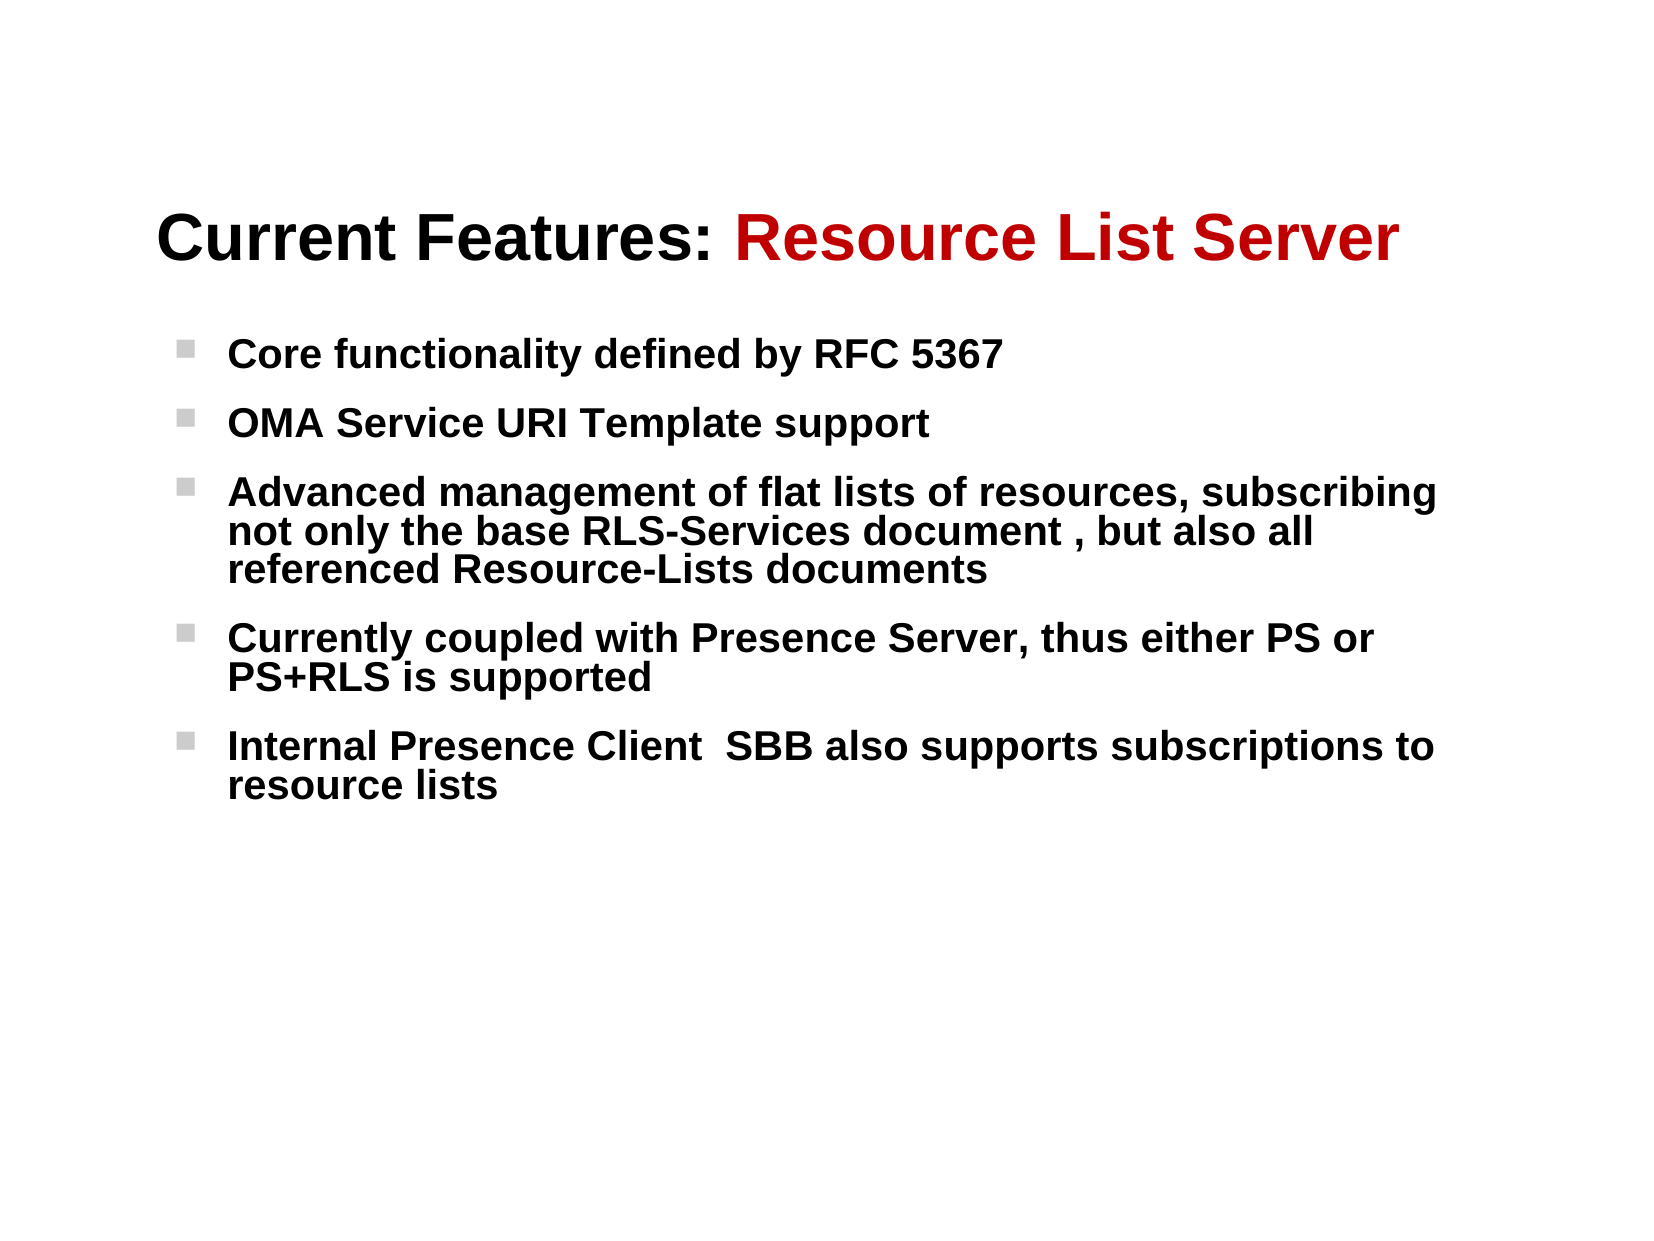

# Current Features: Resource List Server
Core functionality defined by RFC 5367
OMA Service URI Template support
Advanced management of flat lists of resources, subscribing not only the base RLS-Services document , but also all referenced Resource-Lists documents
Currently coupled with Presence Server, thus either PS or PS+RLS is supported
Internal Presence Client SBB also supports subscriptions to resource lists